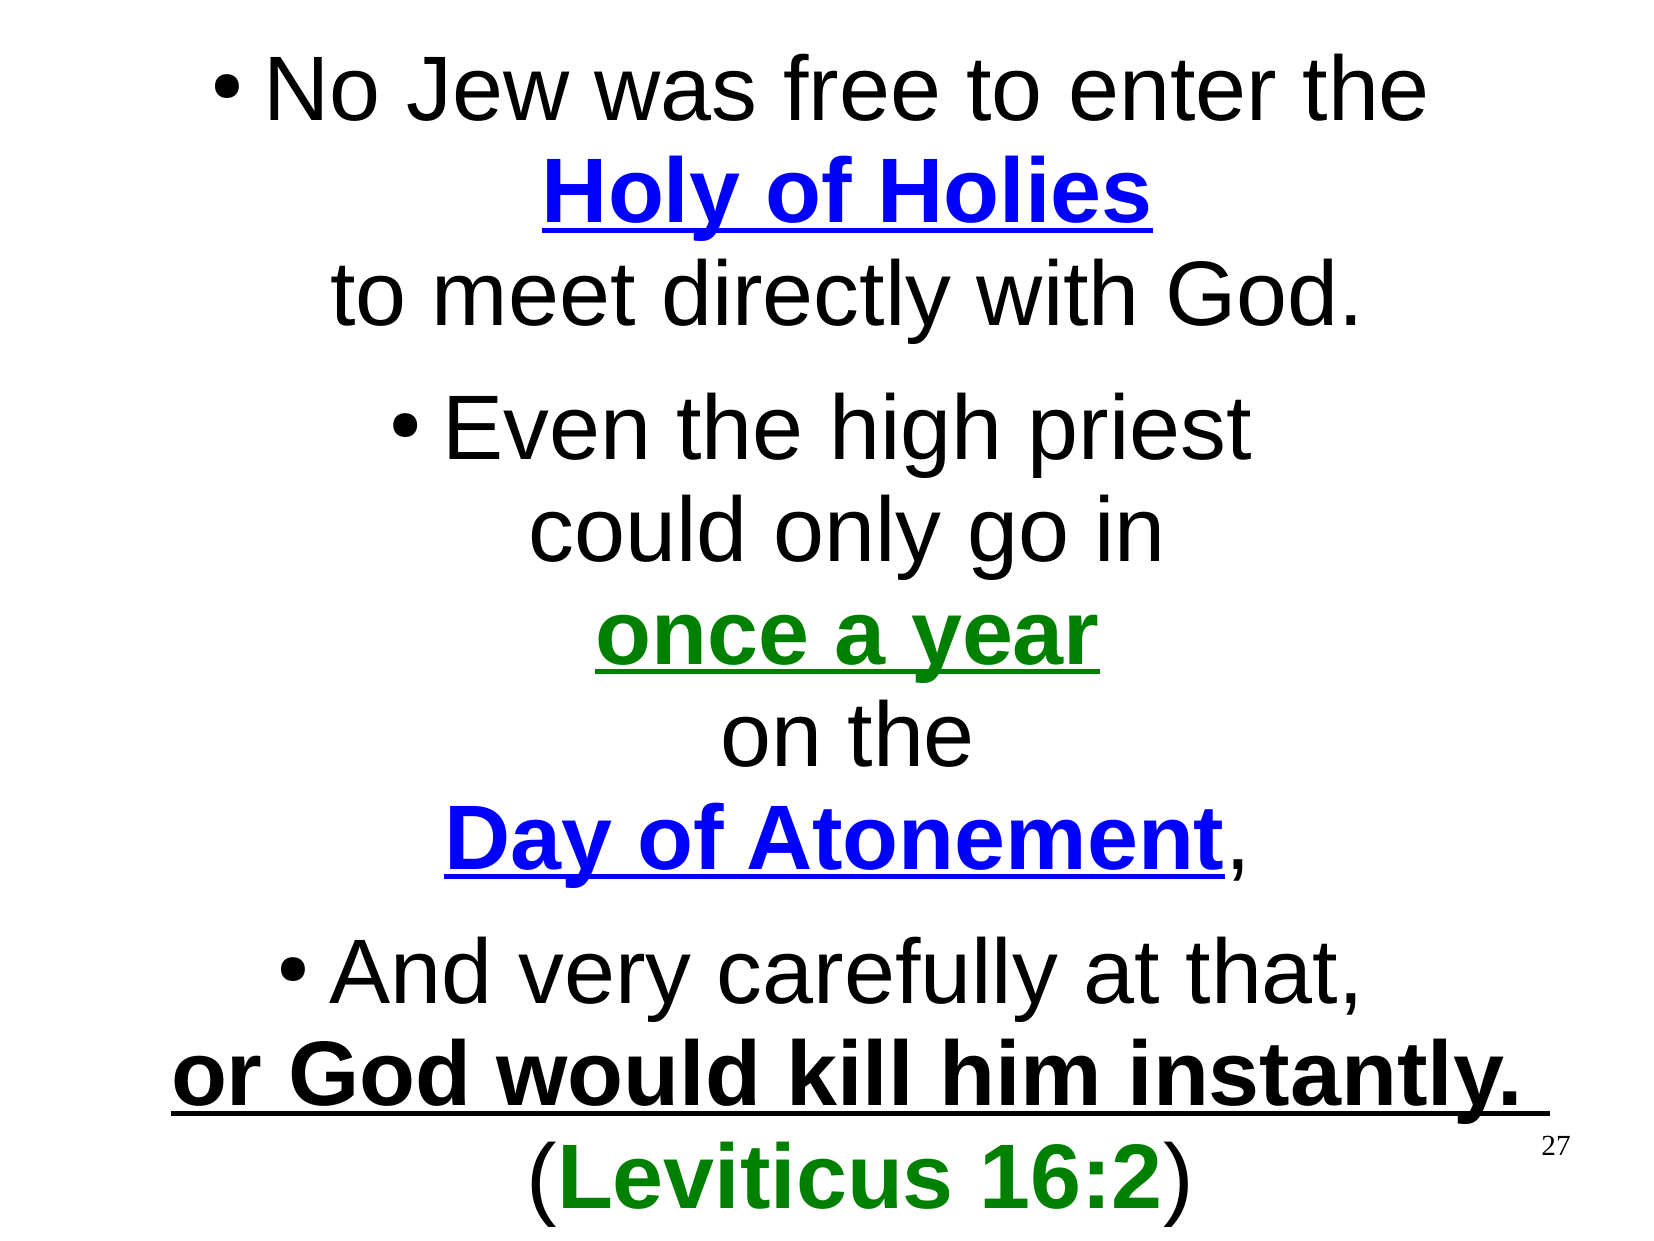

# No Jew was free to enter the Holy of Holies to meet directly with God.
Even the high priest
could only go in
once a year
on the
Day of Atonement,
And very carefully at that,
or God would kill him instantly.
(Leviticus 16:2)
27